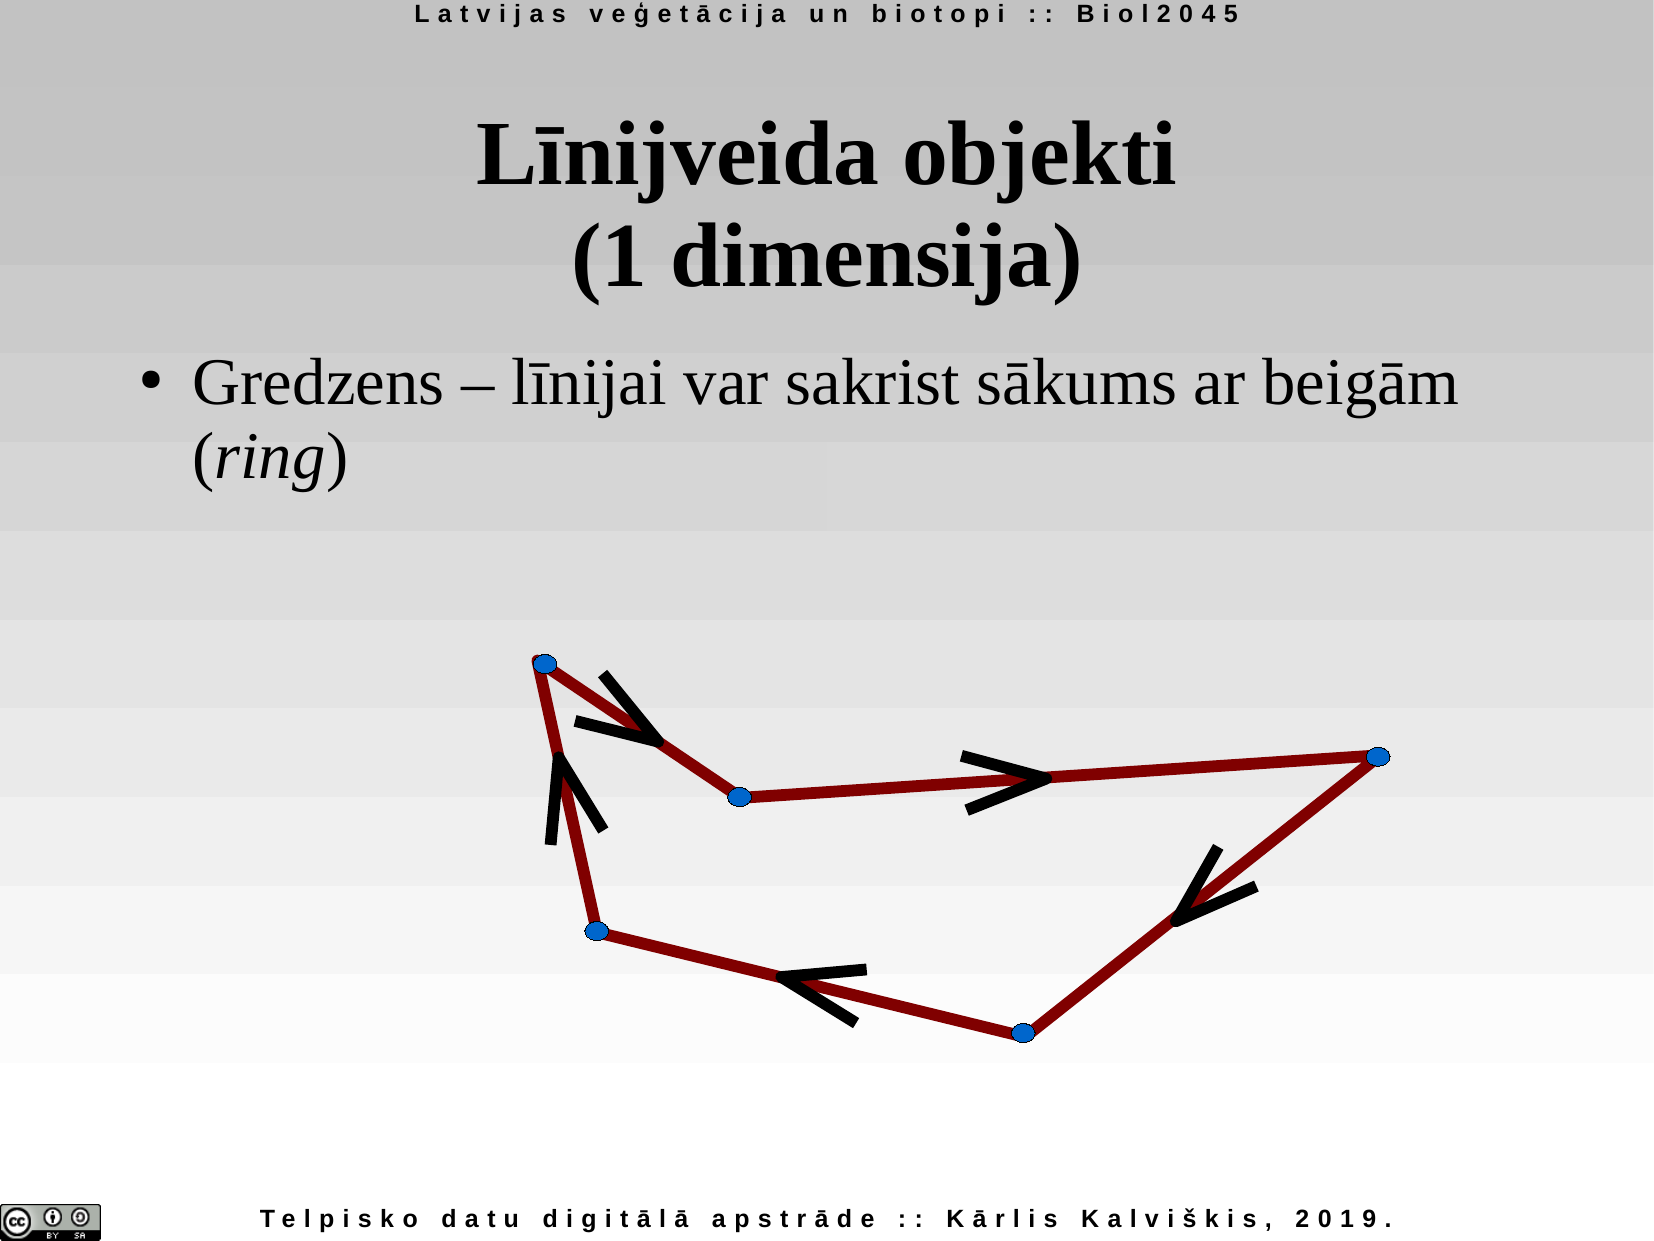

# Līnijveida objekti (1 dimensija)
Gredzens – līnijai var sakrist sākums ar beigām (ring)